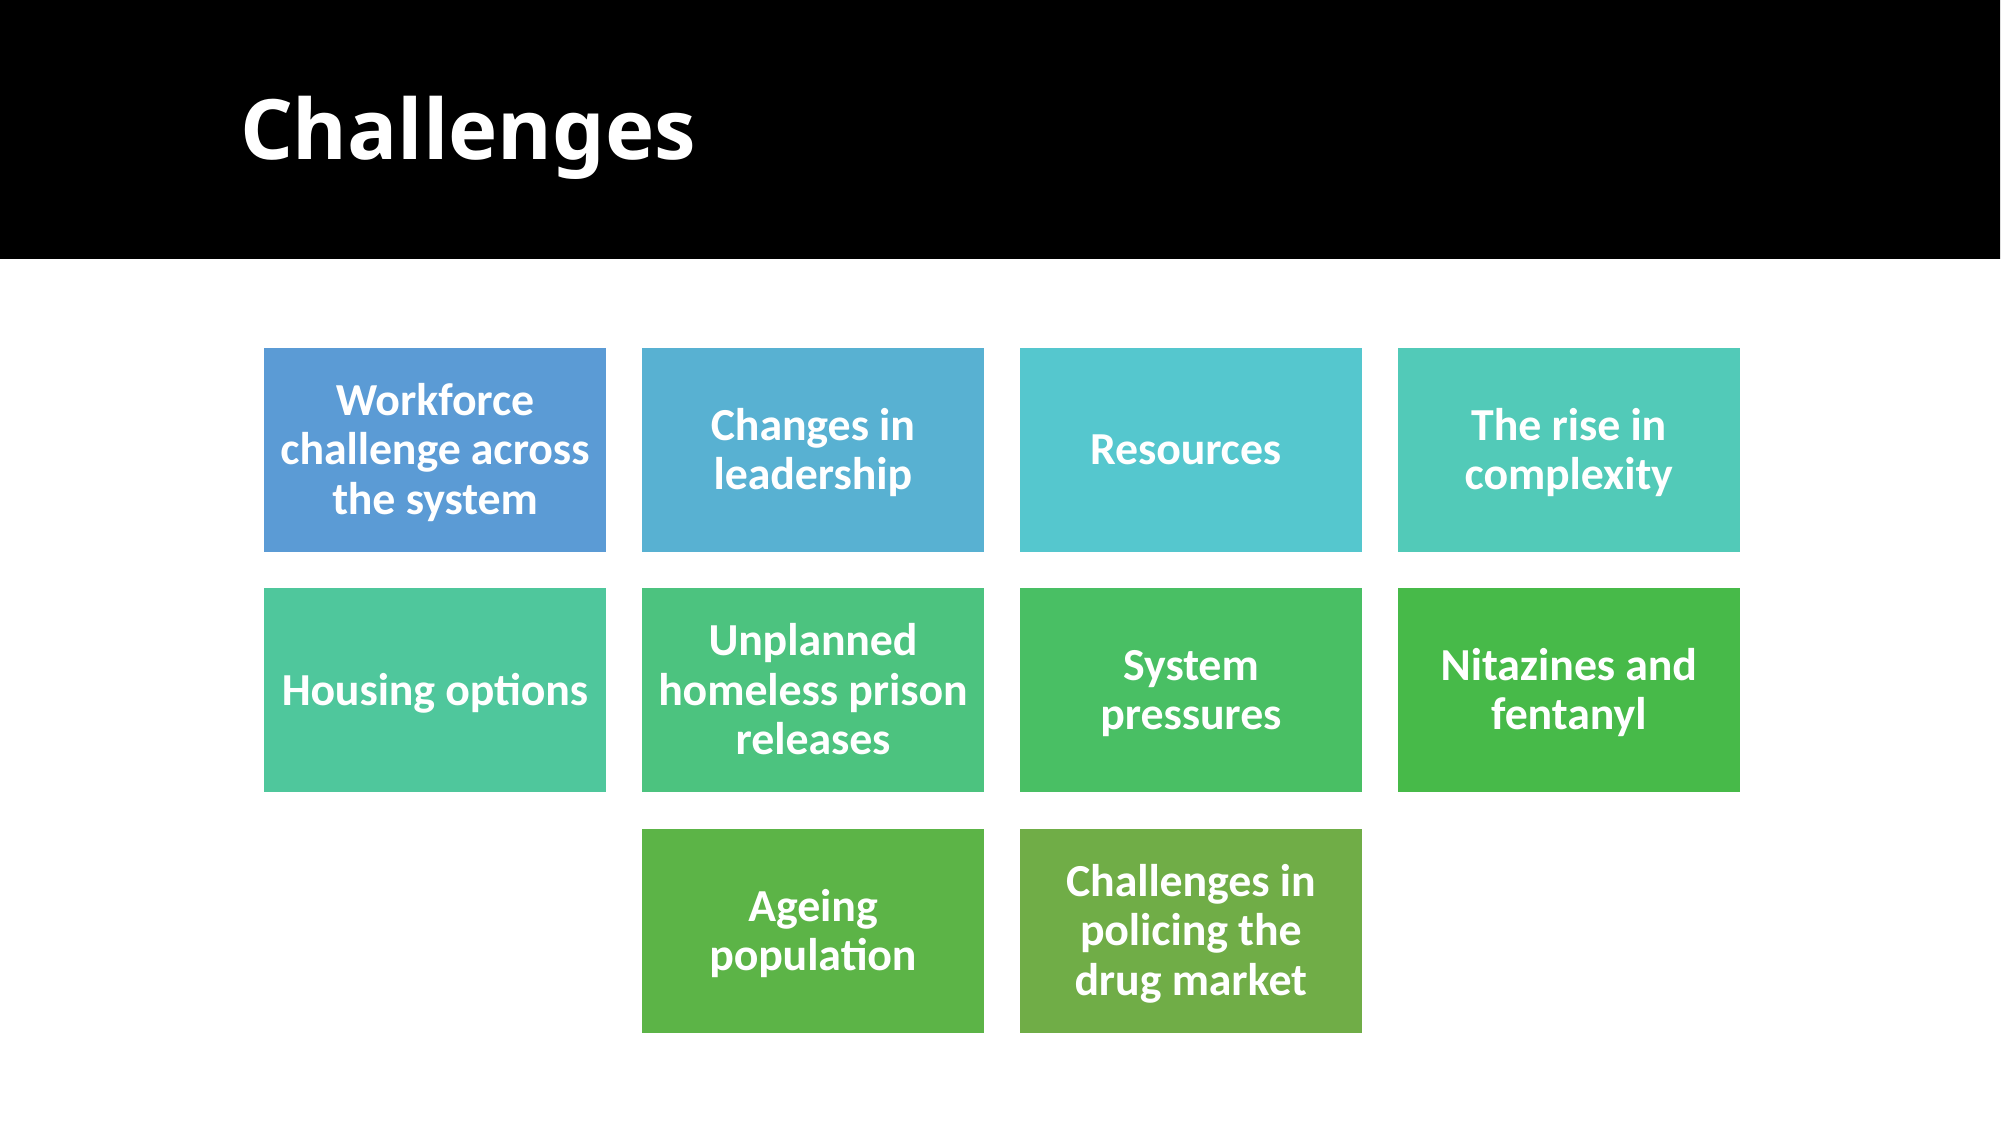

# Challenges
Workforce challenge across the system
Changes in leadership
Resources
The rise in complexity
Housing options
Unplanned homeless prison releases
System pressures
Nitazines and fentanyl
Ageing population
Challenges in policing the drug market